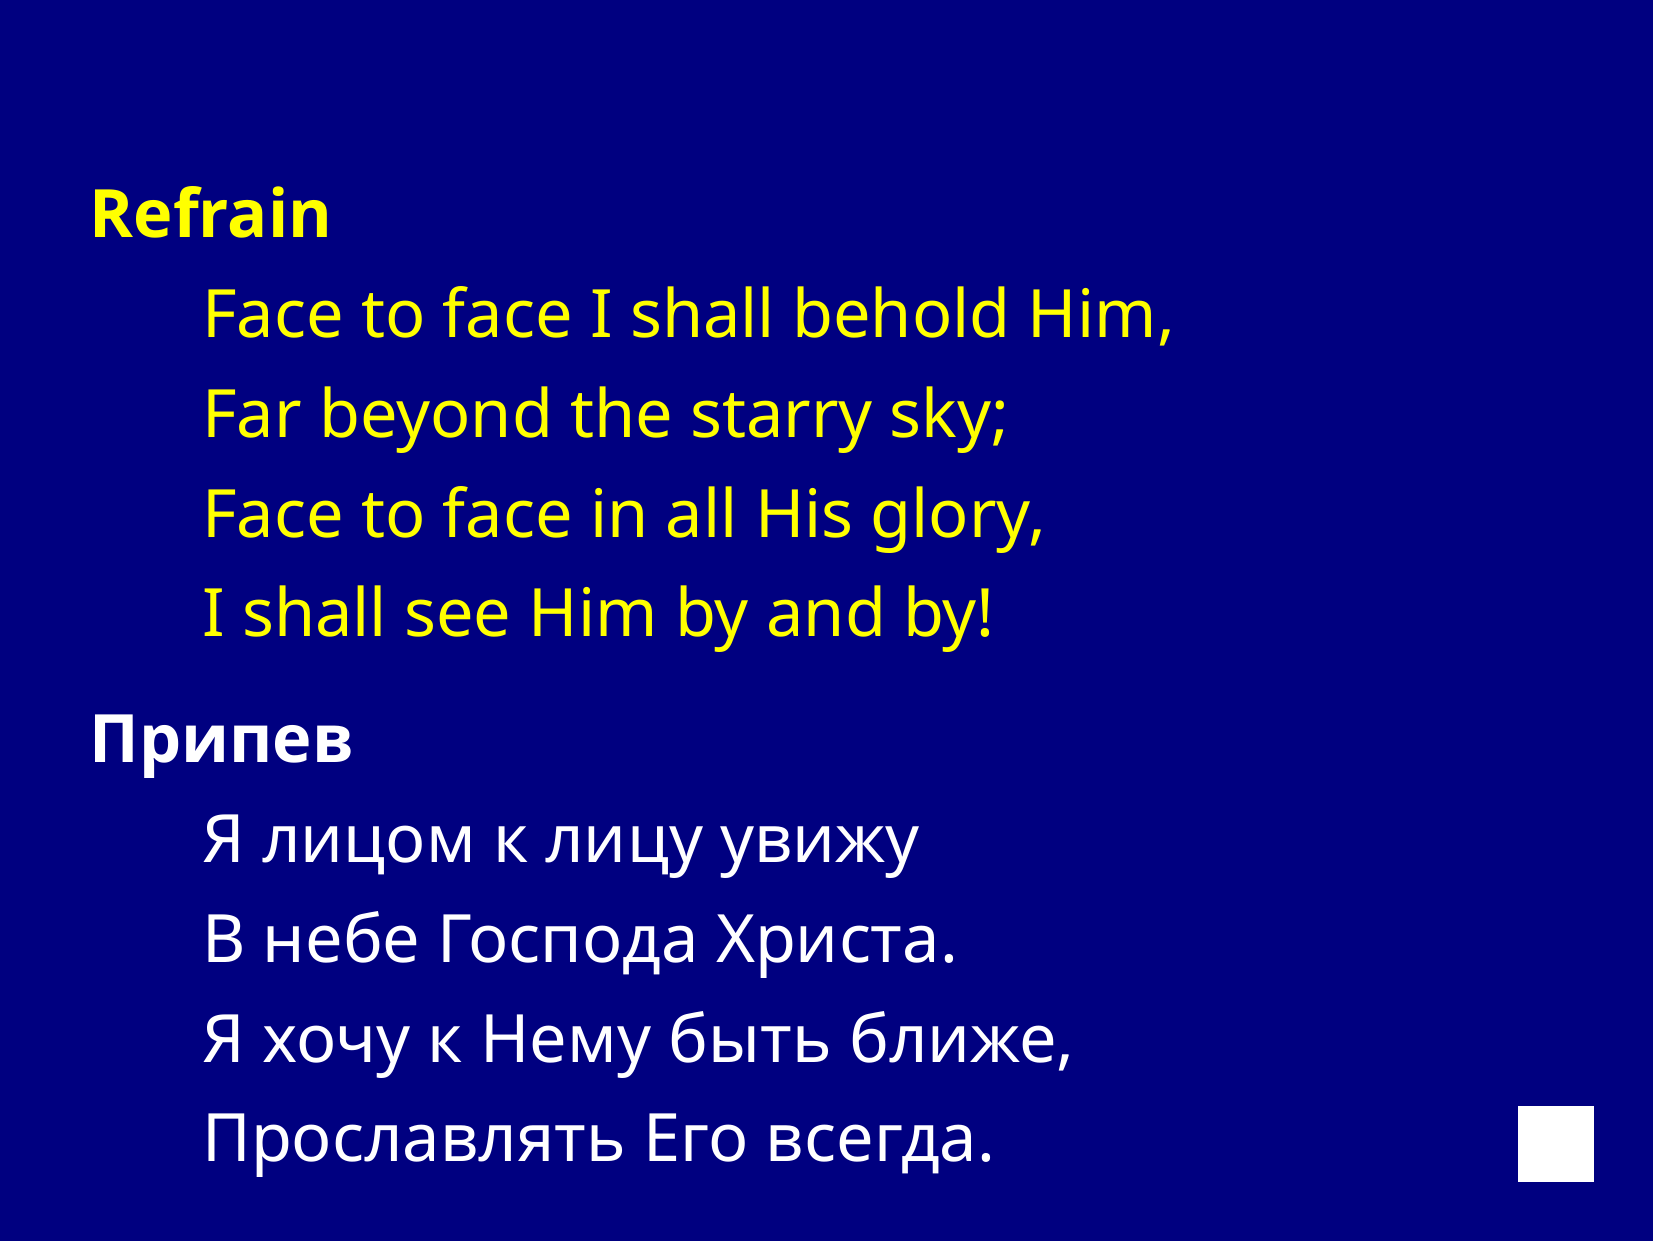

Refrain
	Face to face I shall behold Him,
	Far beyond the starry sky;
	Face to face in all His glory,
	I shall see Him by and by!
Припев
	Я лицом к лицу увижу
	В небе Господа Христа.
	Я хочу к Нему быть ближе,
	Прославлять Его всегда.